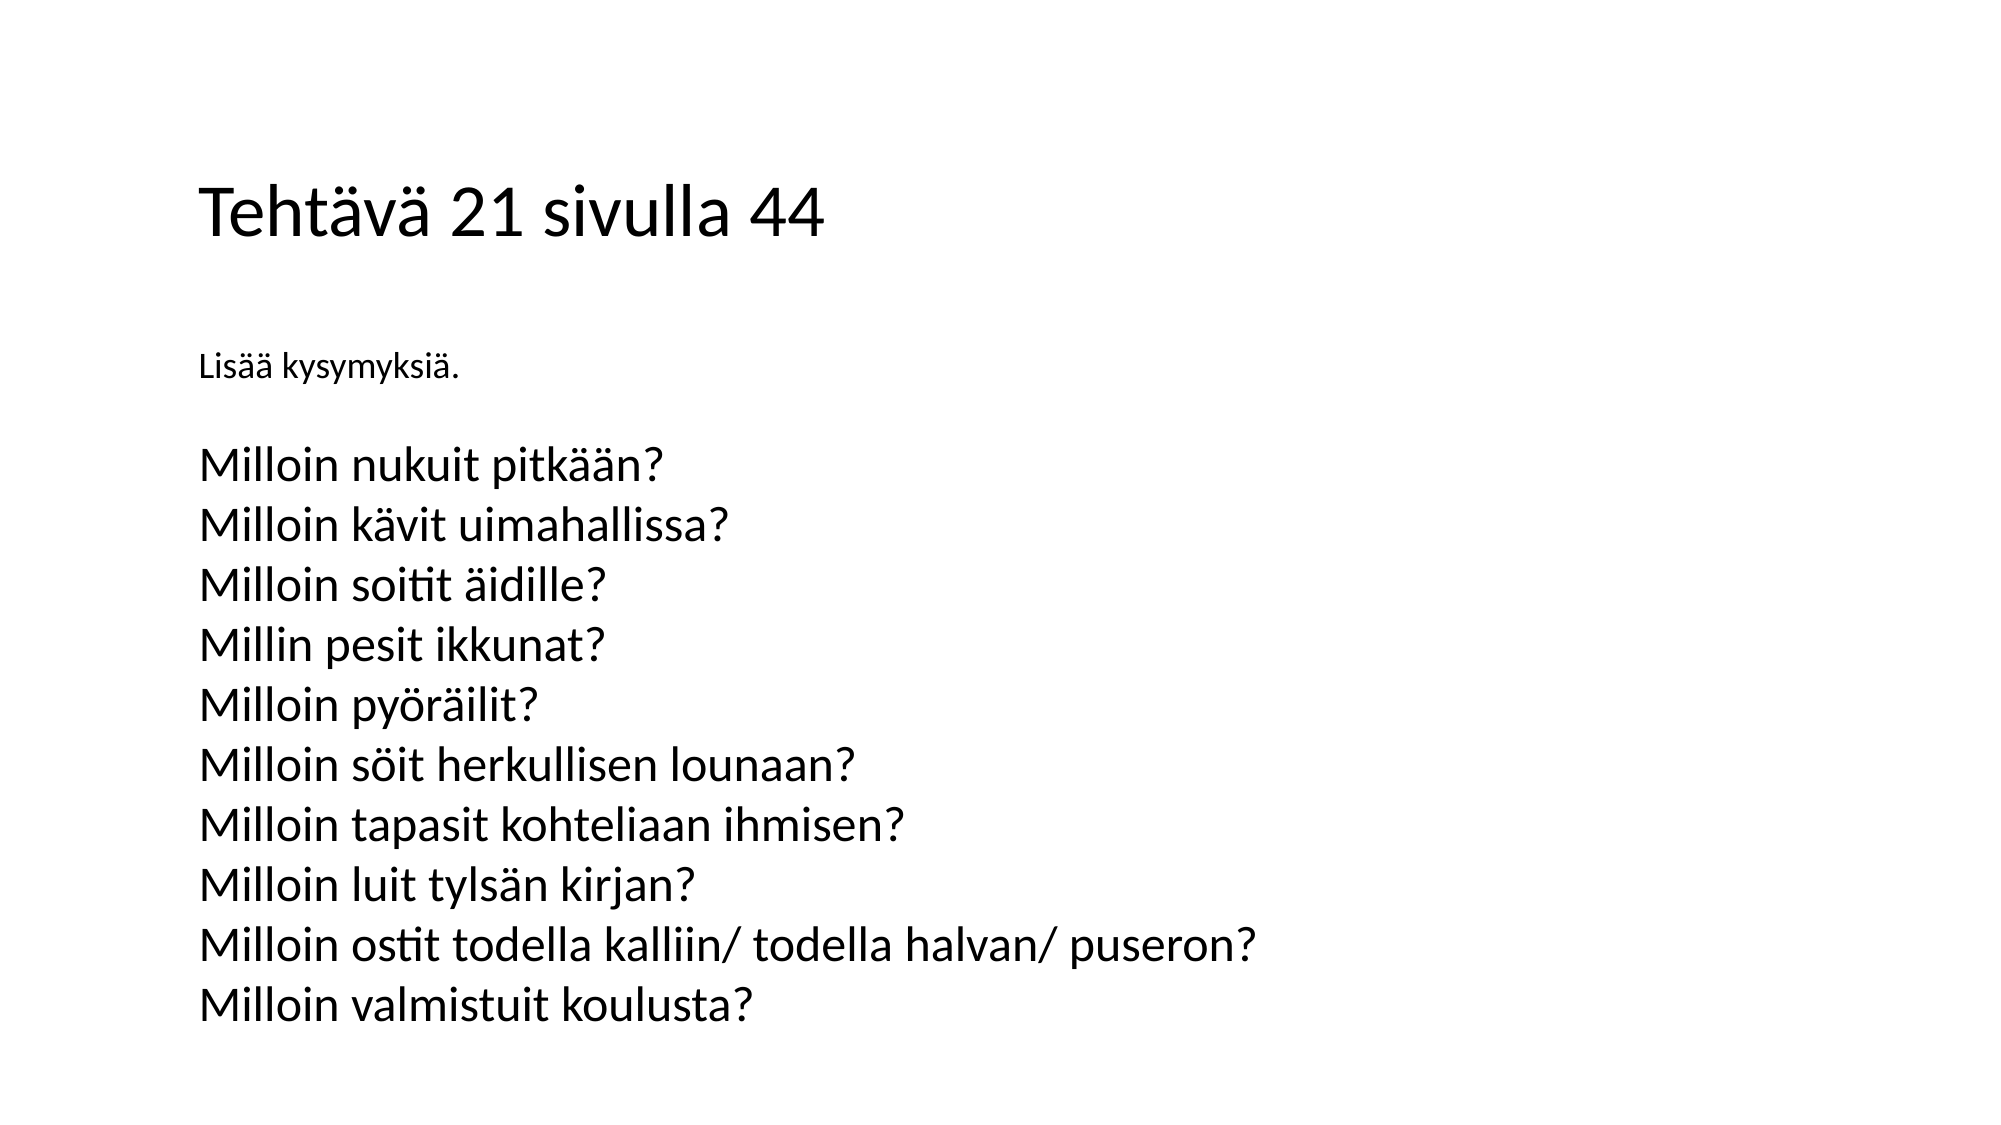

Tehtävä 21 sivulla 44
Lisää kysymyksiä.
Milloin nukuit pitkään?
Milloin kävit uimahallissa?
Milloin soitit äidille?
Millin pesit ikkunat?
Milloin pyöräilit?
Milloin söit herkullisen lounaan?
Milloin tapasit kohteliaan ihmisen?
Milloin luit tylsän kirjan?
Milloin ostit todella kalliin/ todella halvan/ puseron?
Milloin valmistuit koulusta?